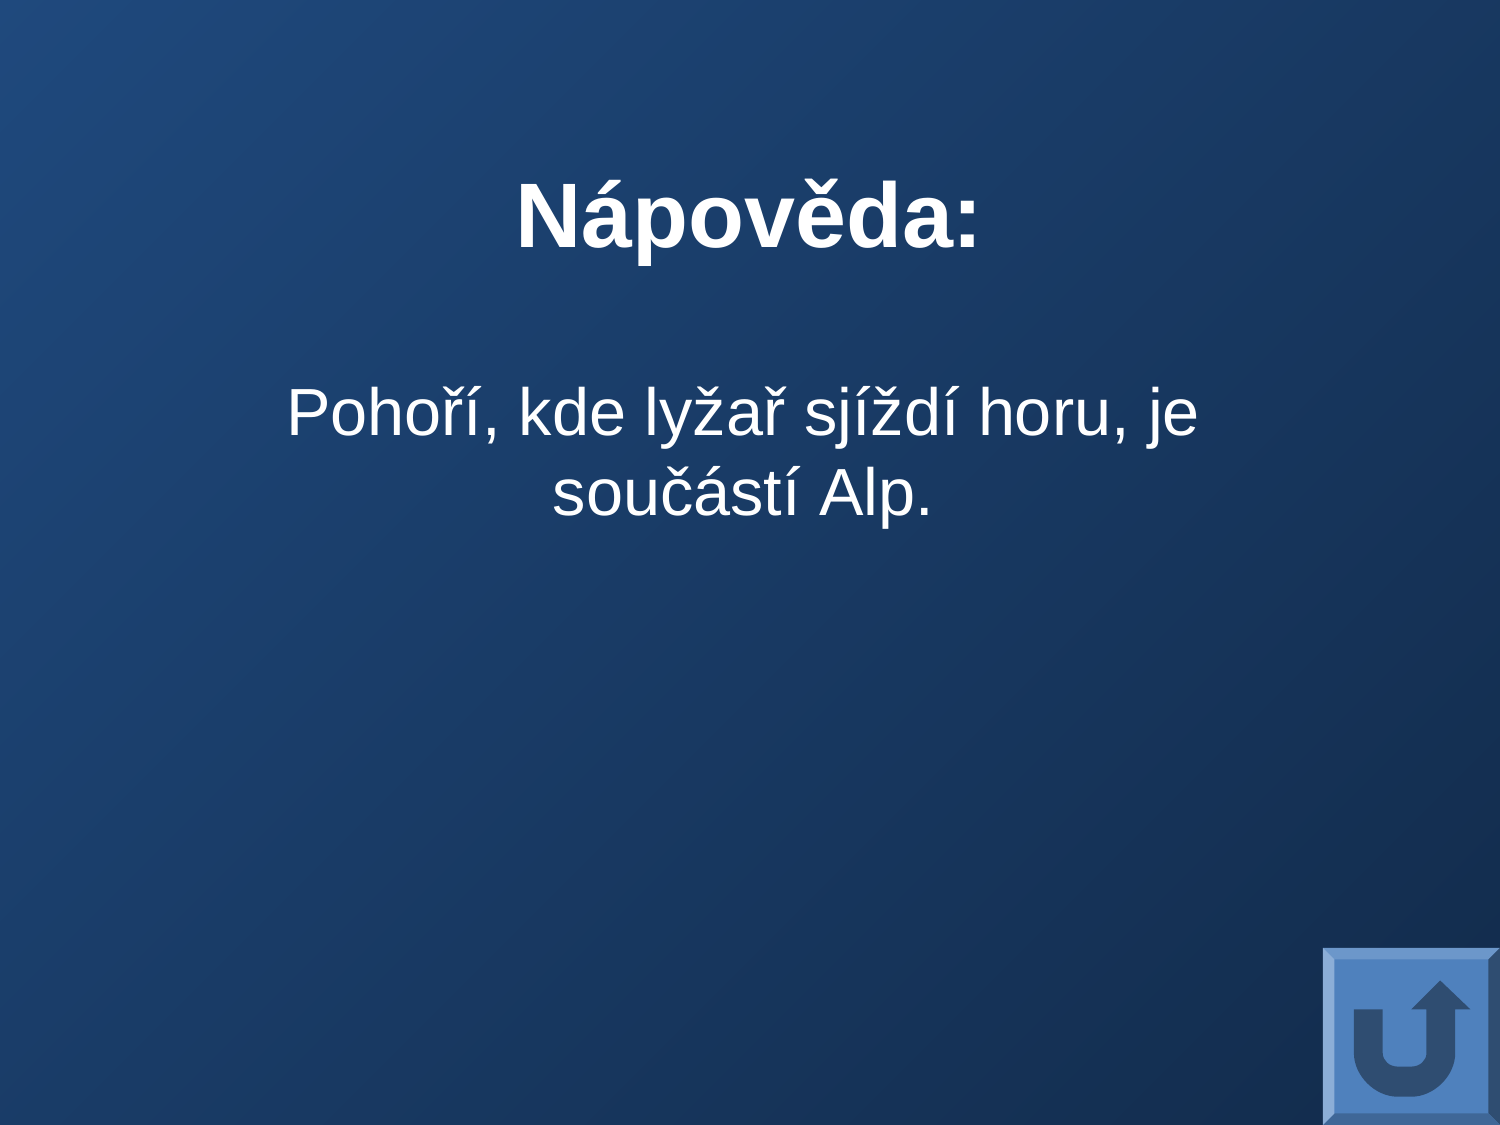

# Nápověda:
Pohoří, kde lyžař sjíždí horu, je součástí Alp.